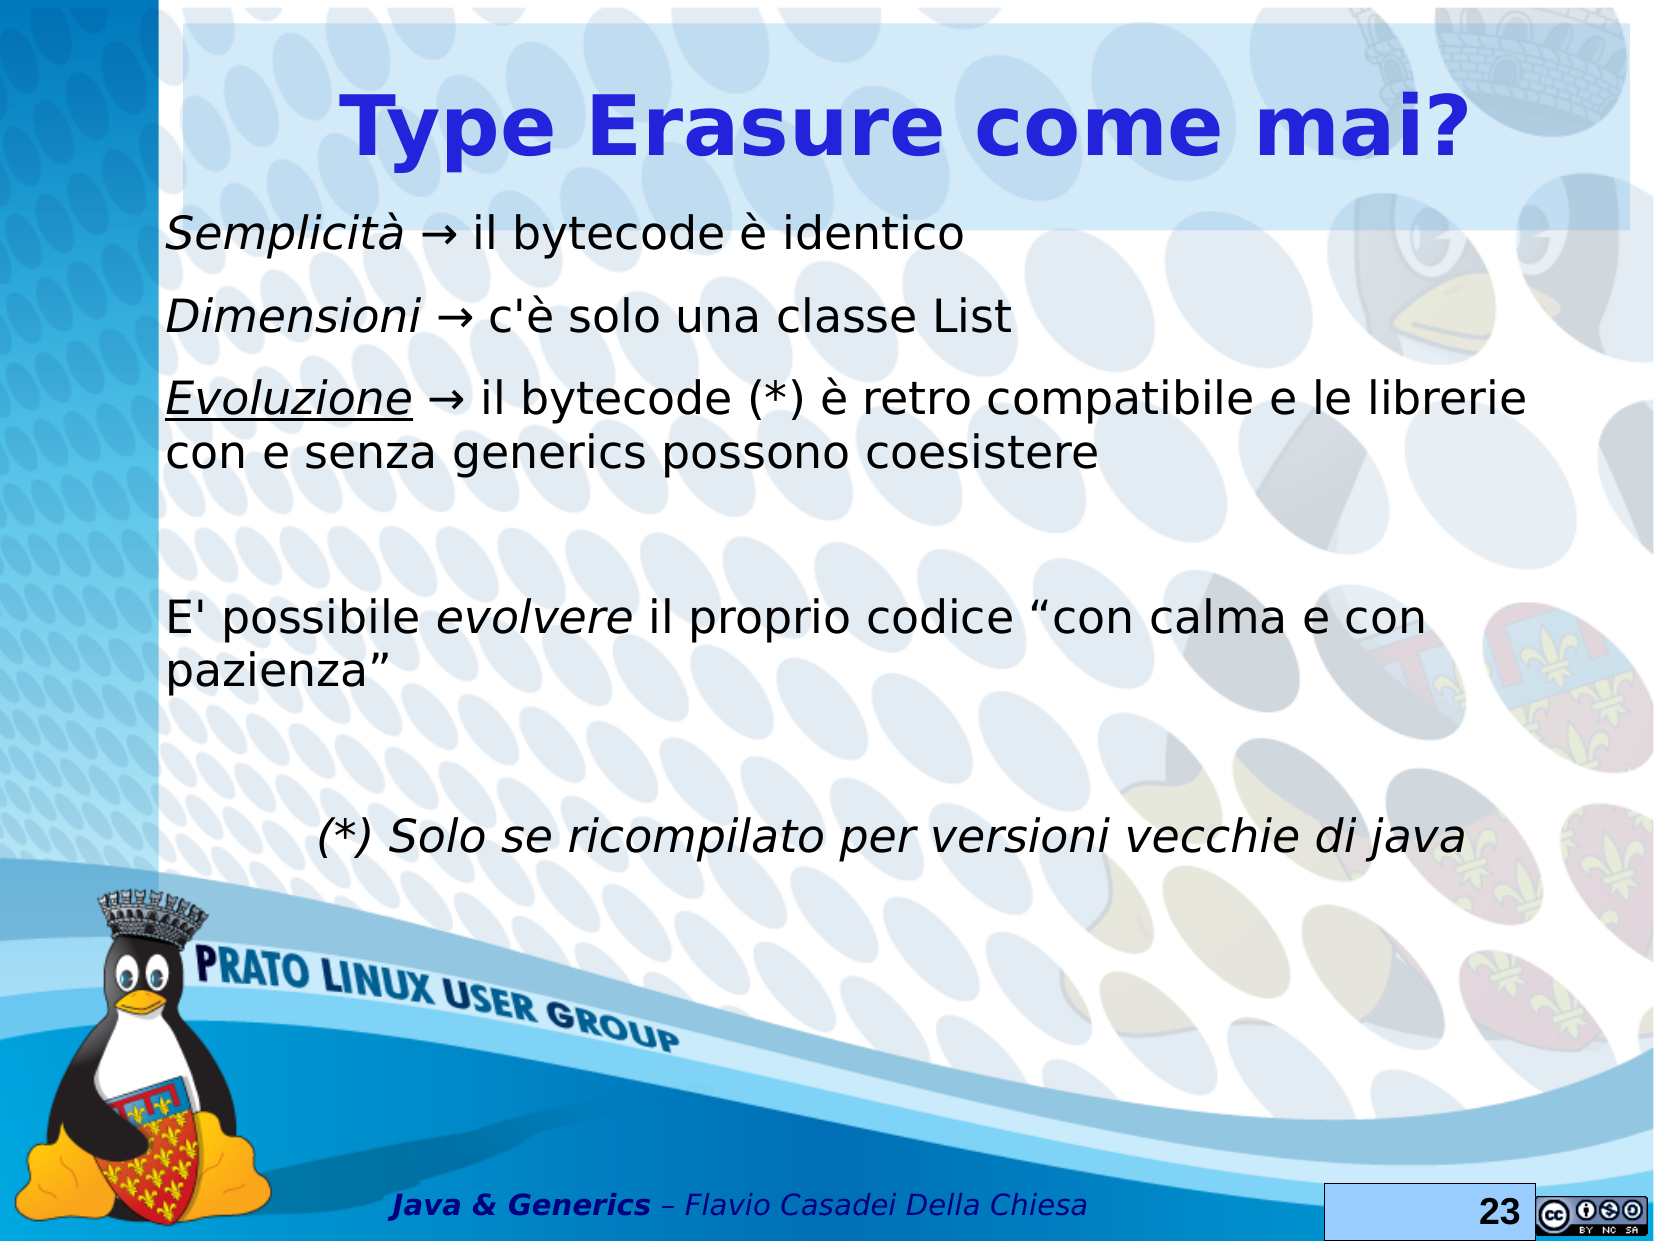

# Type Erasure come mai?
Semplicità → il bytecode è identico
Dimensioni → c'è solo una classe List
Evoluzione → il bytecode (*) è retro compatibile e le librerie con e senza generics possono coesistere
E' possibile evolvere il proprio codice “con calma e con pazienza”
(*) Solo se ricompilato per versioni vecchie di java